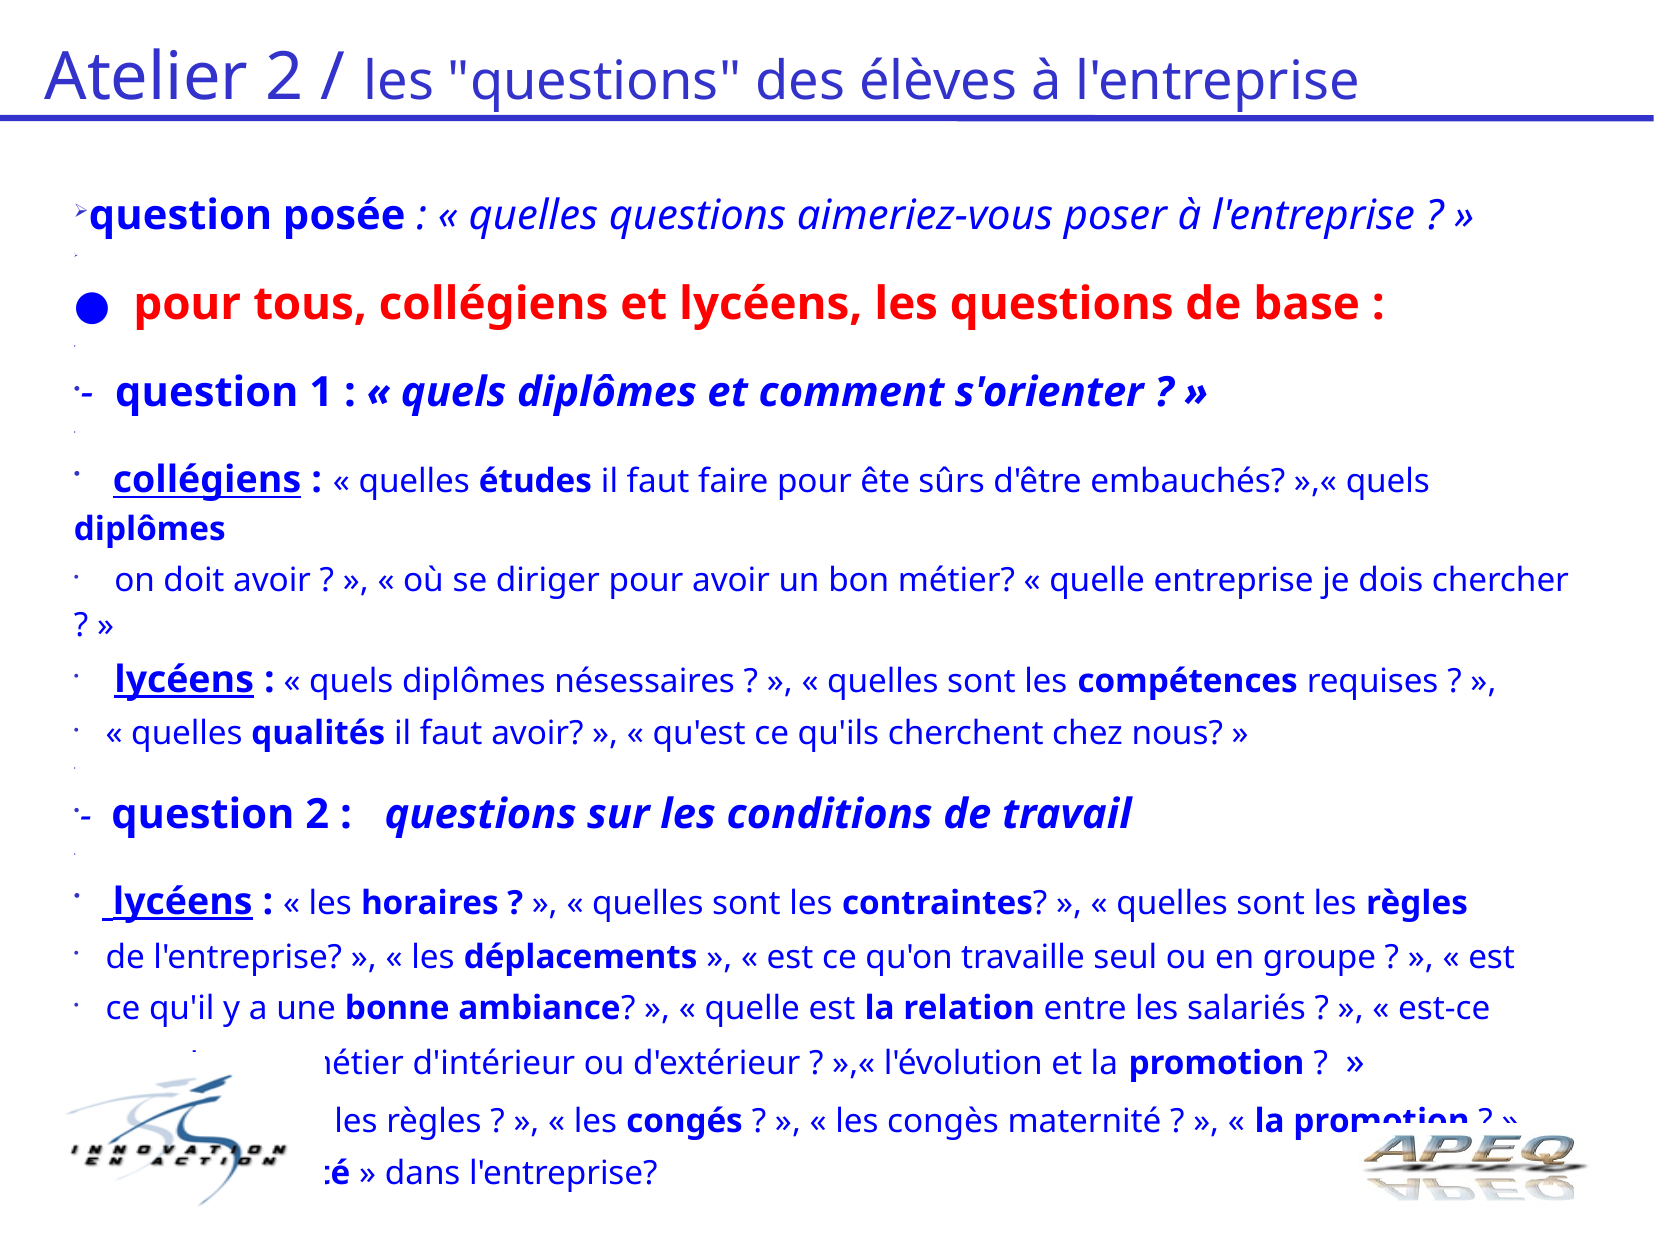

Atelier 2 / les "questions" des élèves à l'entreprise
question posée : « quelles questions aimeriez-vous poser à l'entreprise ? »
● pour tous, collégiens et lycéens, les questions de base :
- question 1 : « quels diplômes et comment s'orienter ? »
 collégiens : « quelles études il faut faire pour ête sûrs d'être embauchés? »,« quels diplômes
 on doit avoir ? », « où se diriger pour avoir un bon métier? « quelle entreprise je dois chercher ? »
 lycéens : « quels diplômes nésessaires ? », « quelles sont les compétences requises ? »,
 « quelles qualités il faut avoir? », « qu'est ce qu'ils cherchent chez nous? »
- question 2 :   questions sur les conditions de travail
 lycéens : « les horaires ? », « quelles sont les contraintes? », « quelles sont les règles
 de l'entreprise? », « les déplacements », « est ce qu'on travaille seul ou en groupe ? », « est
 ce qu'il y a une bonne ambiance? », « quelle est la relation entre les salariés ? », « est-ce
 que c'est un métier d'intérieur ou d'extérieur ? »,« l'évolution et la promotion ?  »
 collégiens: « les règles ? », « les congés ? », « les congès maternité ? », « la promotion ? »
 et.. « la sécurité » dans l'entreprise?